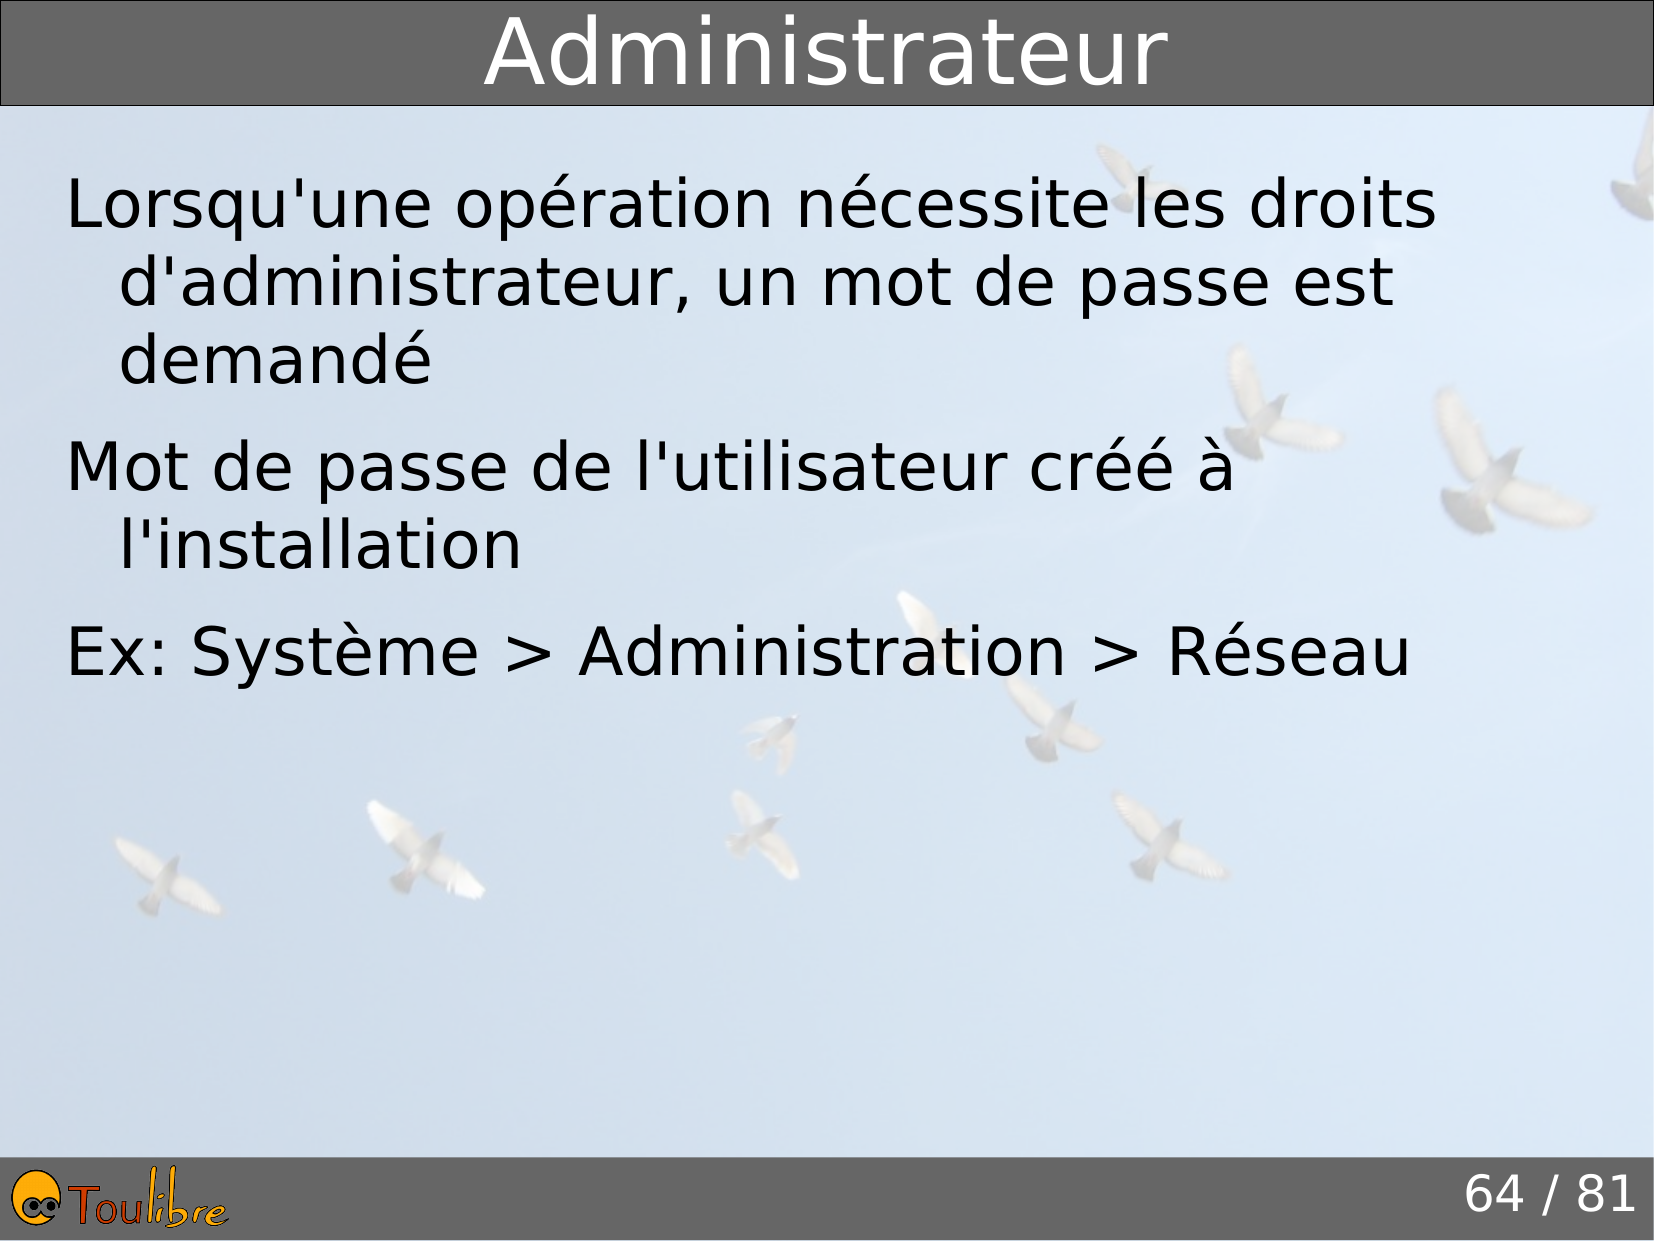

# Administrateur
Lorsqu'une opération nécessite les droits d'administrateur, un mot de passe est demandé
Mot de passe de l'utilisateur créé à l'installation
Ex: Système > Administration > Réseau